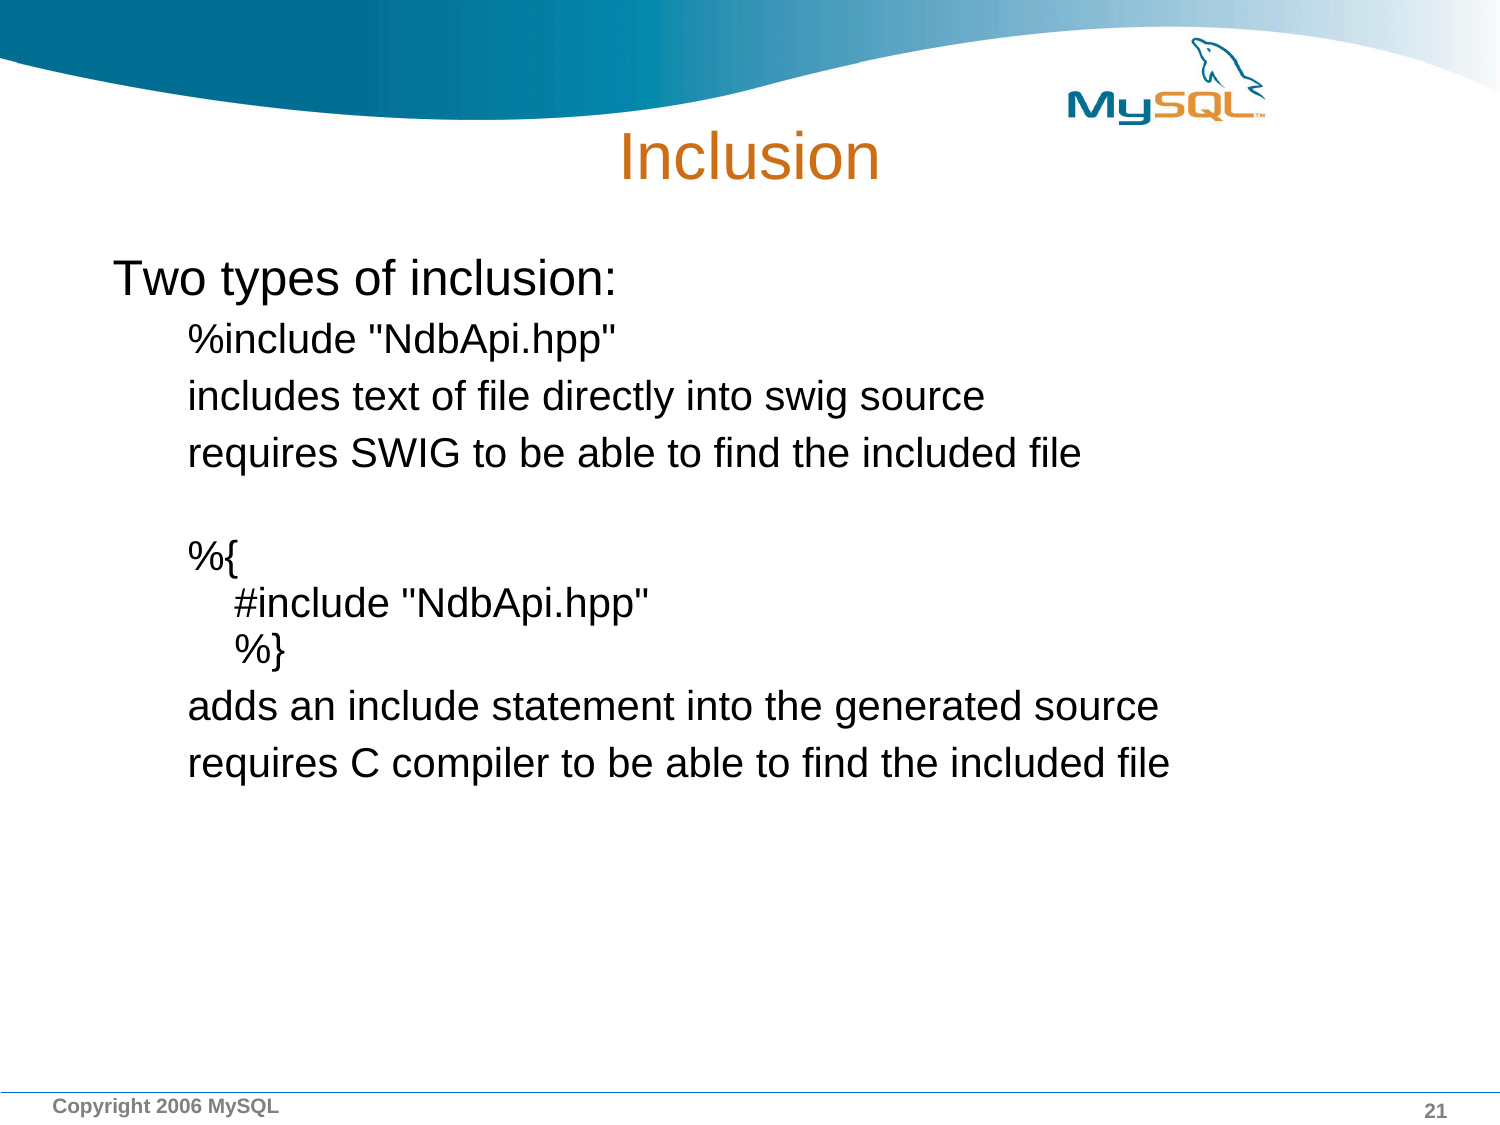

# Inclusion
Two types of inclusion:
%include "NdbApi.hpp"
includes text of file directly into swig source
requires SWIG to be able to find the included file
%{
#include "NdbApi.hpp"
%}
adds an include statement into the generated source
requires C compiler to be able to find the included file